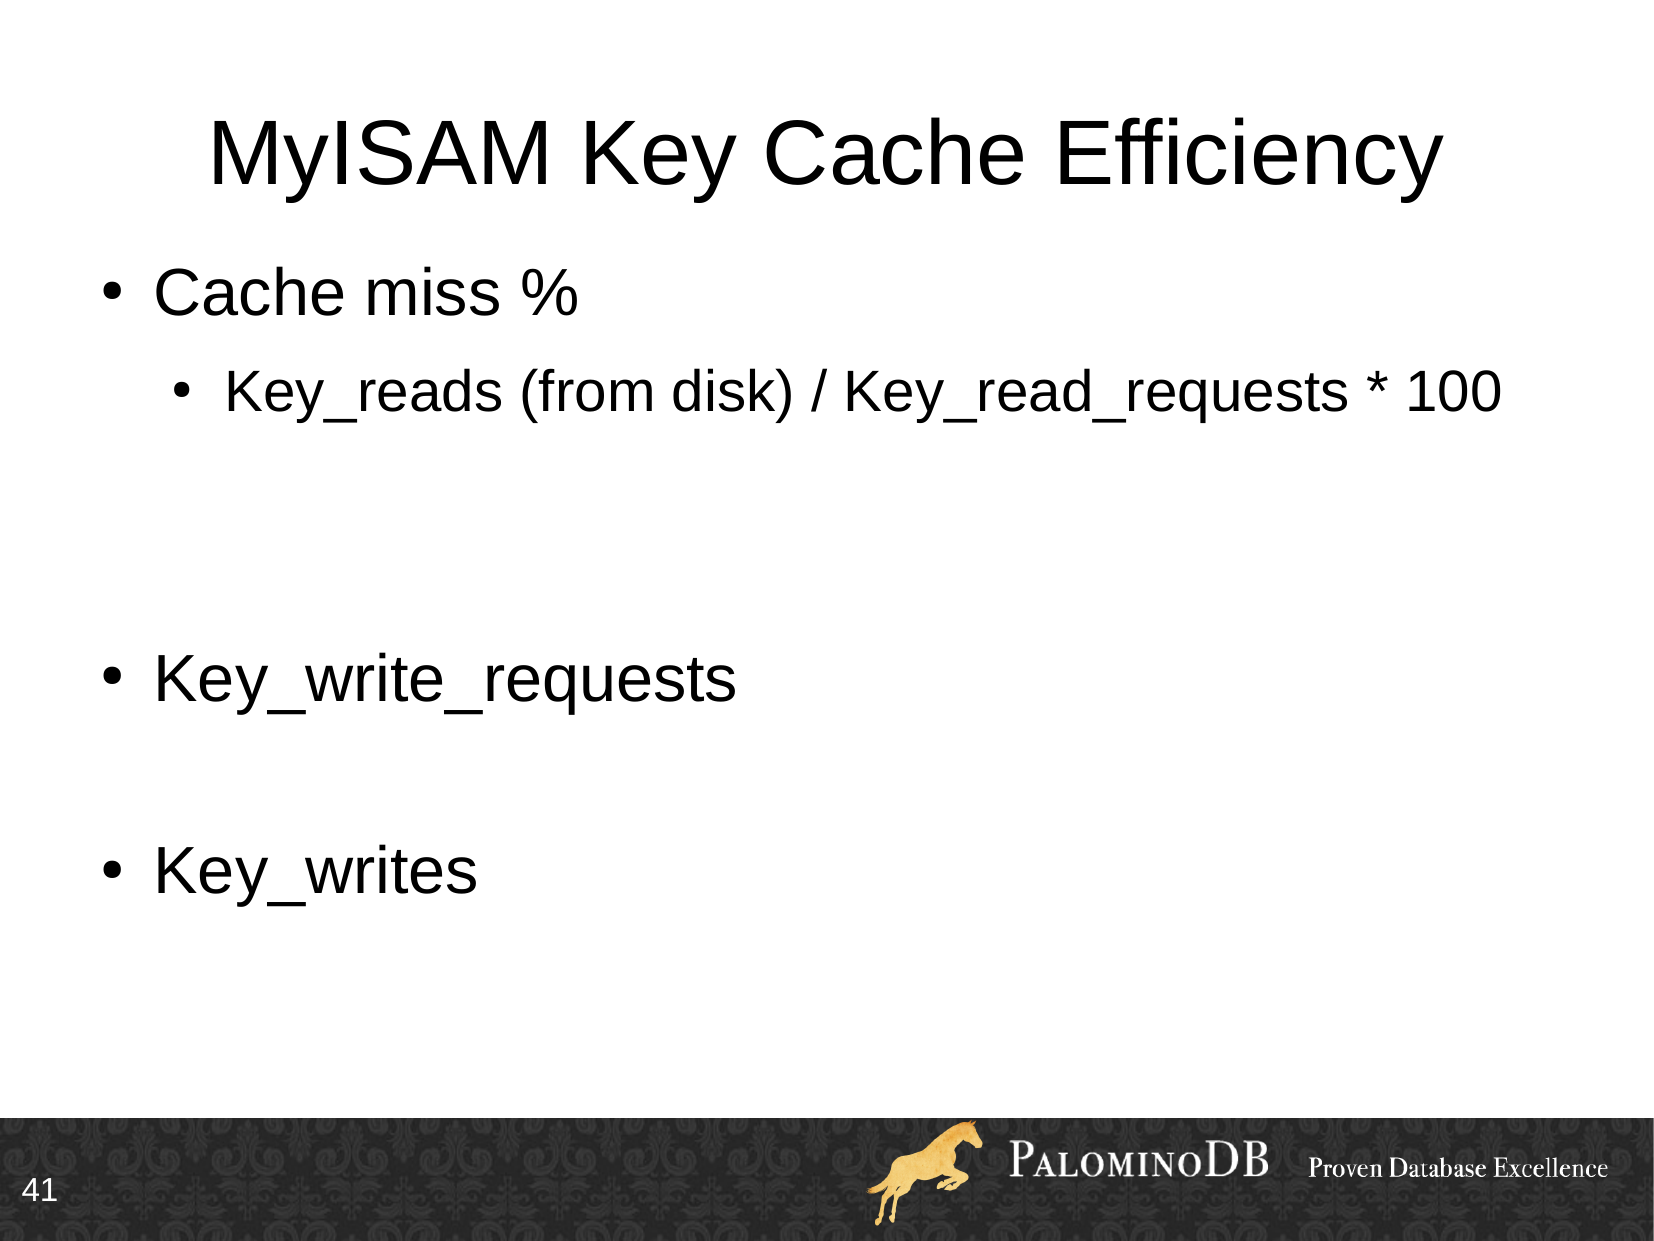

# MyISAM Key Cache Efficiency
Cache miss %
Key_reads (from disk) / Key_read_requests * 100
Key_write_requests
Key_writes